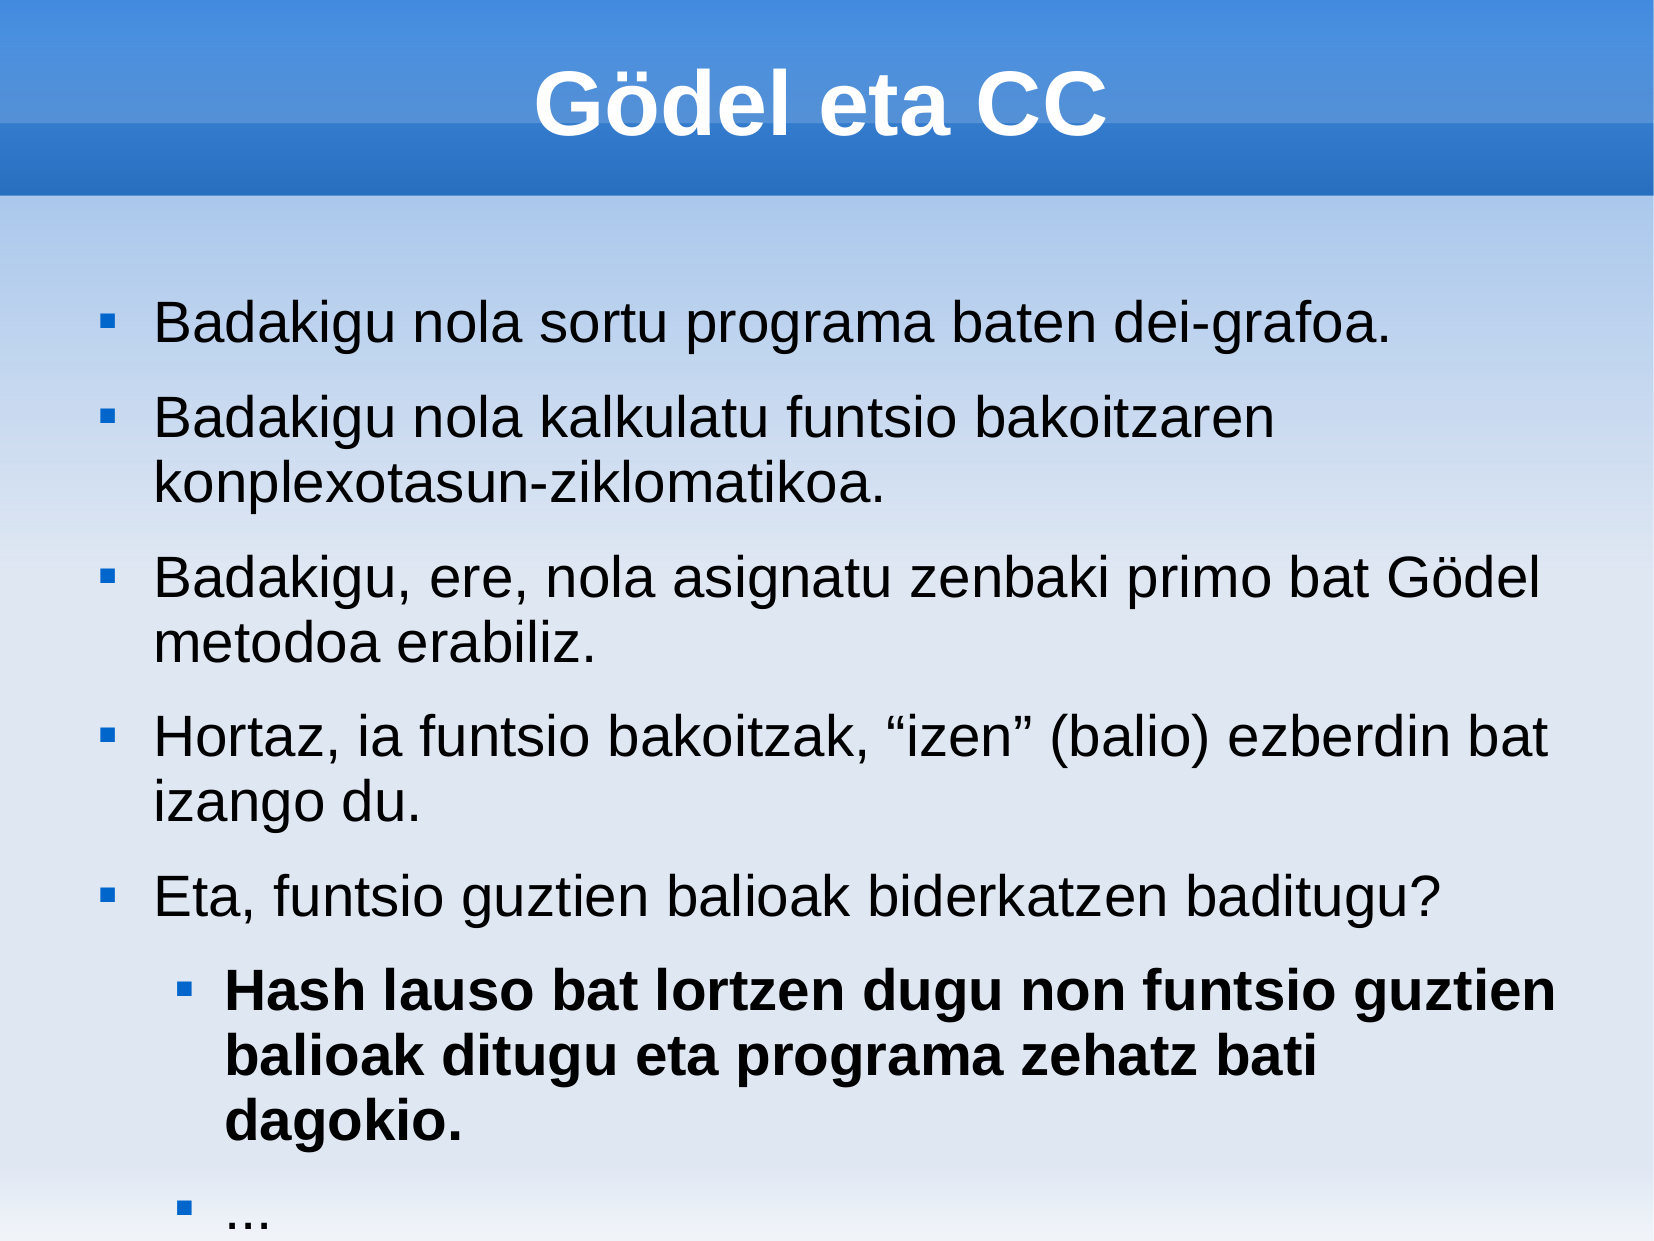

# Gödel eta CC
Badakigu nola sortu programa baten dei-grafoa.
Badakigu nola kalkulatu funtsio bakoitzaren konplexotasun-ziklomatikoa.
Badakigu, ere, nola asignatu zenbaki primo bat Gödel metodoa erabiliz.
Hortaz, ia funtsio bakoitzak, “izen” (balio) ezberdin bat izango du.
Eta, funtsio guztien balioak biderkatzen baditugu?
Hash lauso bat lortzen dugu non funtsio guztien balioak ditugu eta programa zehatz bati dagokio.
...